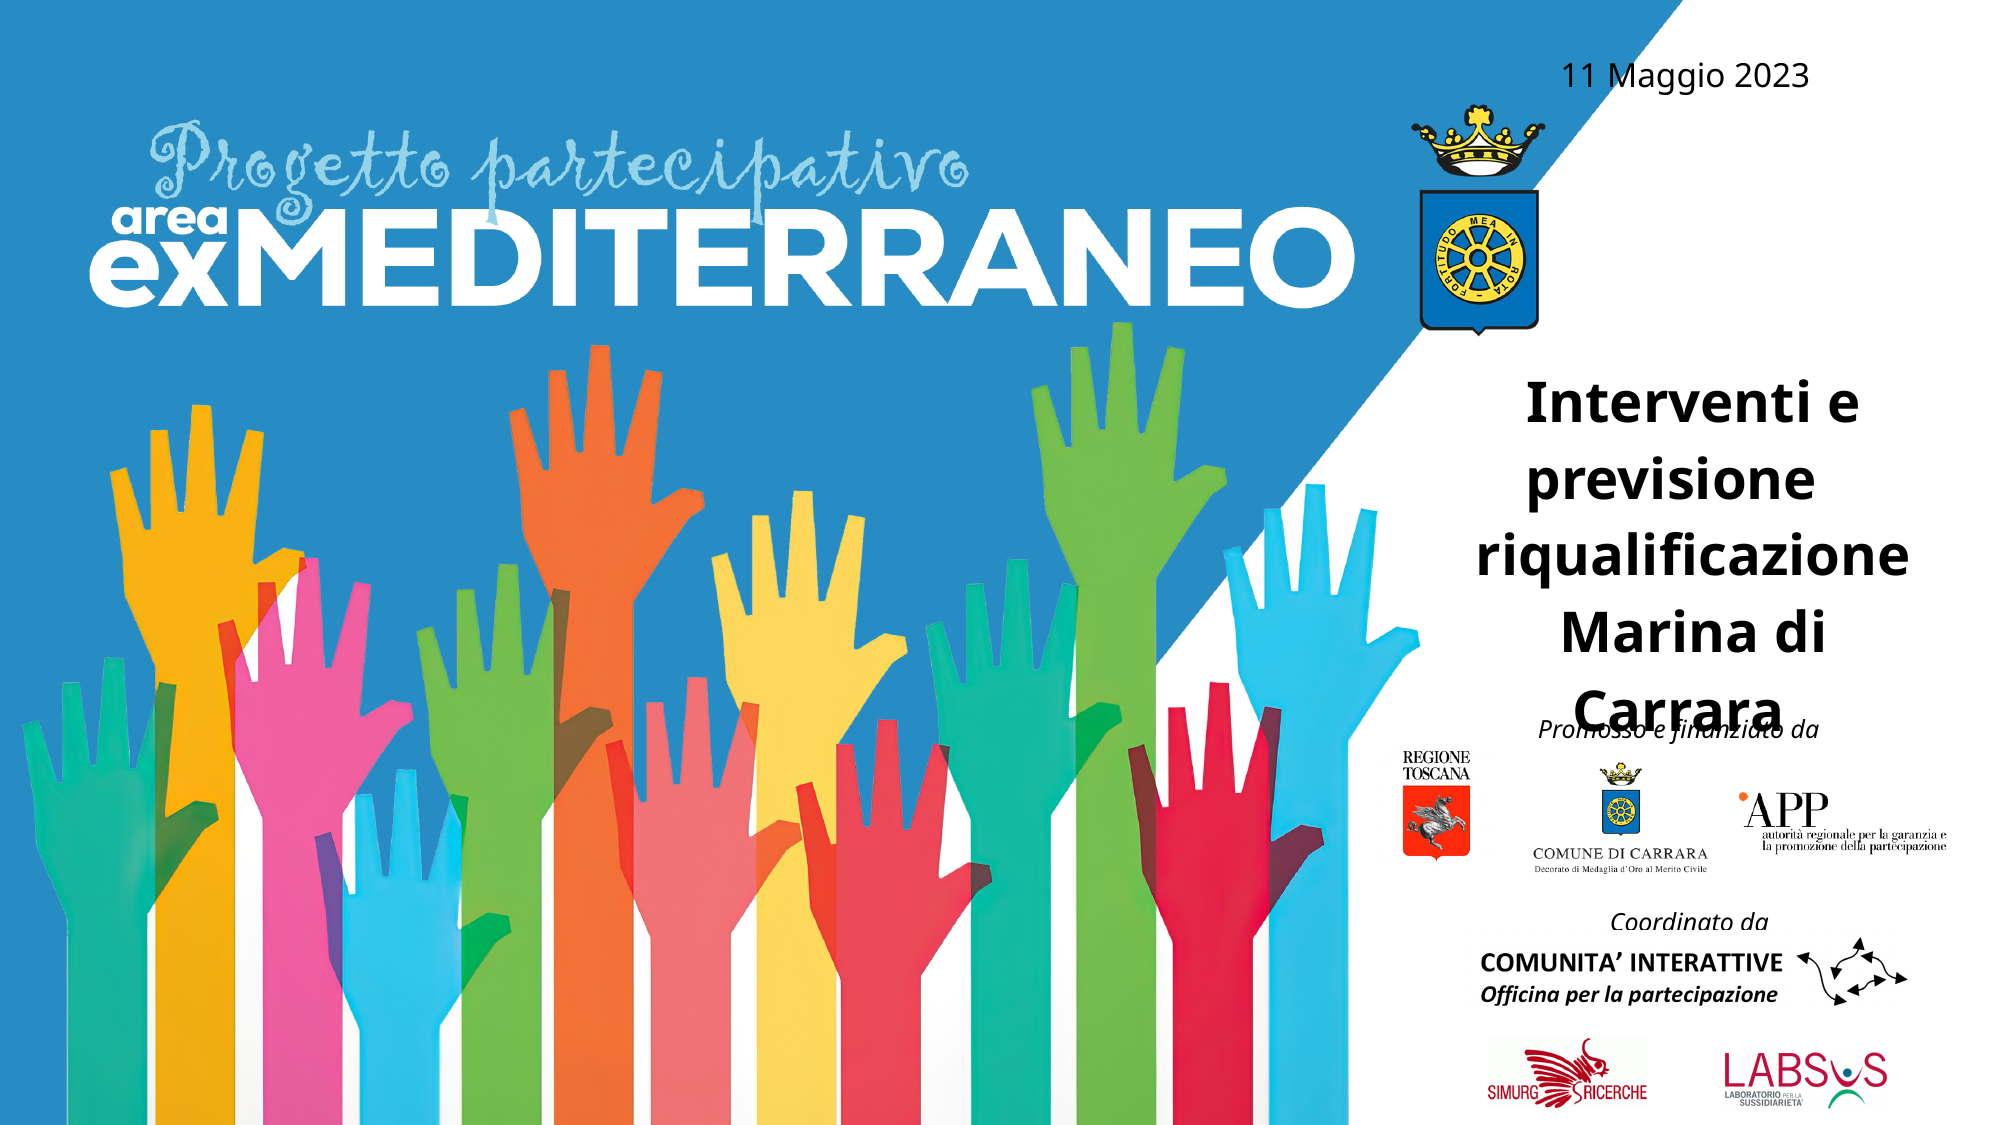

11 Maggio 2023
Interventi e previsione riqualificazione
Marina di Carrara
Promosso e finanziato da
Coordinato da